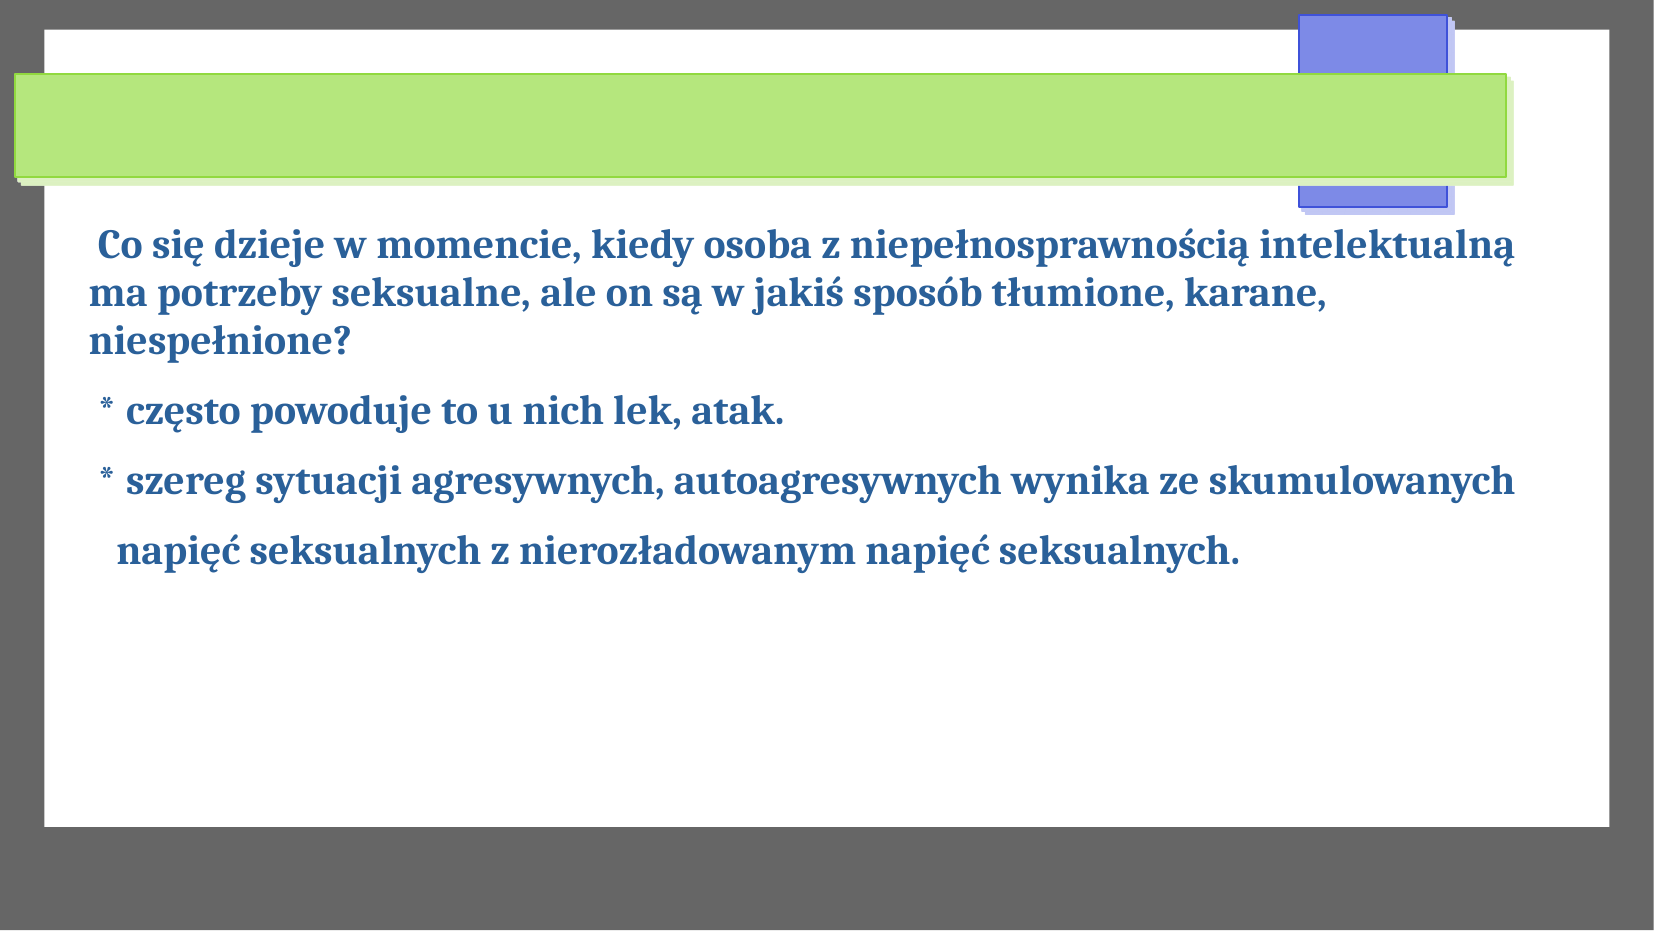

# Co się dzieje w momencie, kiedy osoba z niepełnosprawnością intelektualną ma potrzeby seksualne, ale on są w jakiś sposób tłumione, karane, niespełnione?
 * często powoduje to u nich lek, atak.
 * szereg sytuacji agresywnych, autoagresywnych wynika ze skumulowanych
 napięć seksualnych z nierozładowanym napięć seksualnych.